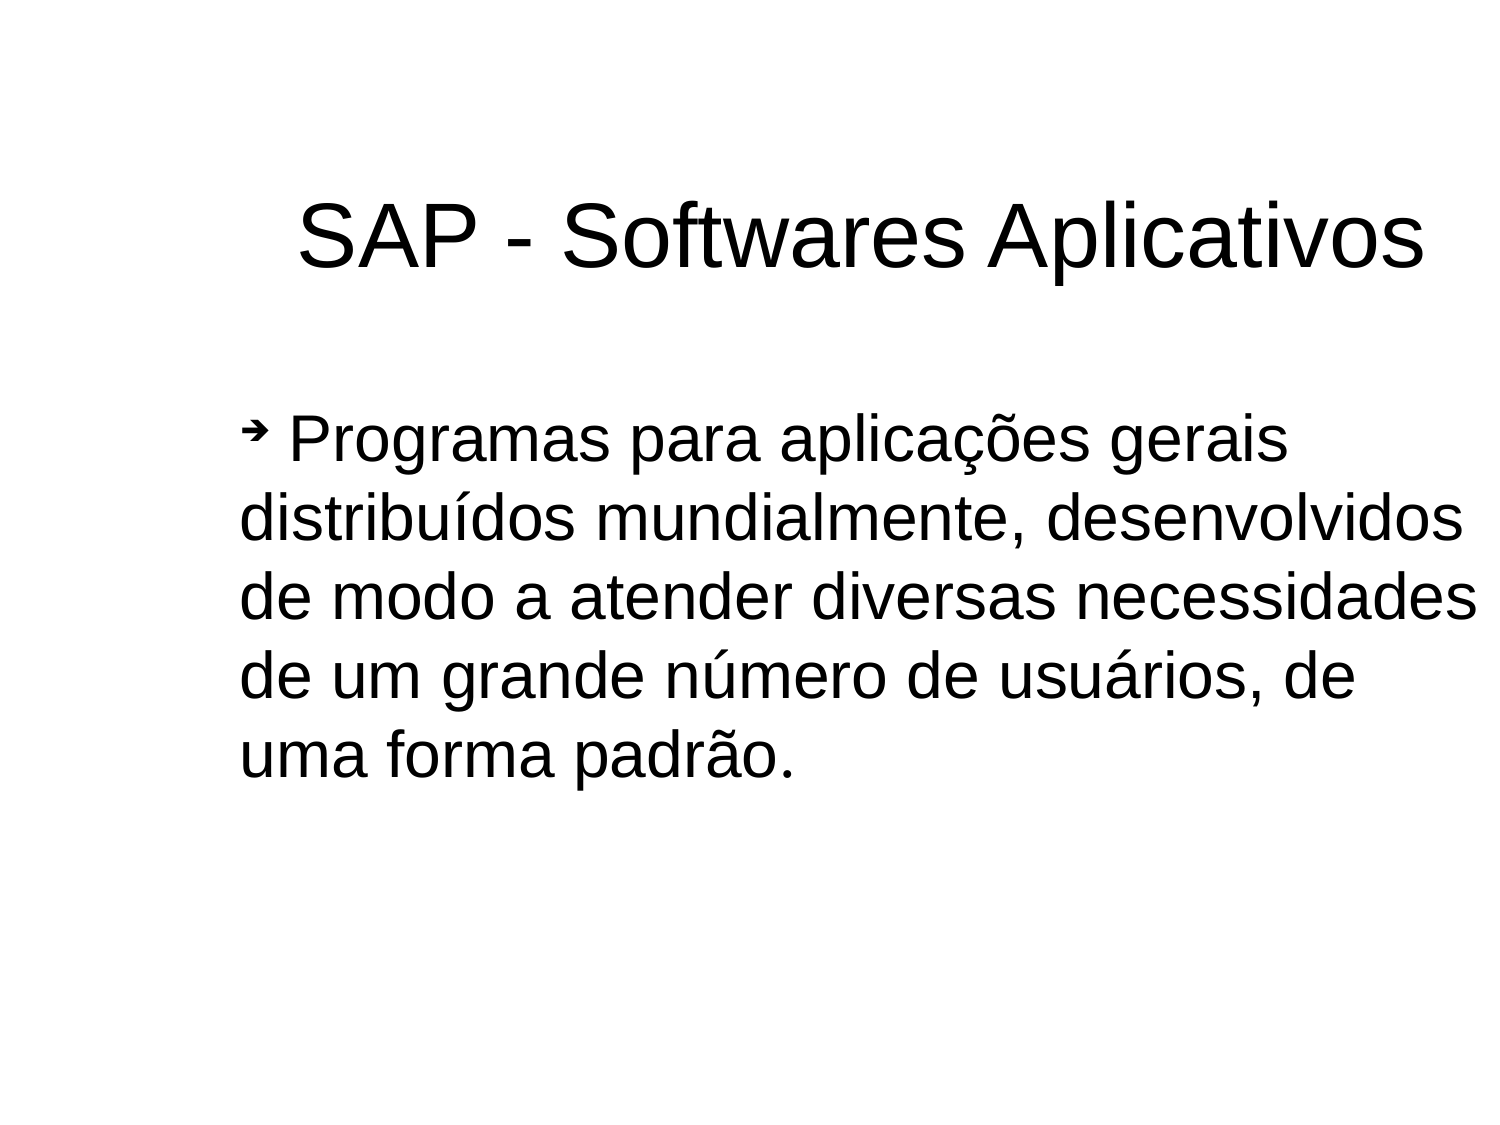

# SAP - Softwares Aplicativos
 Programas para aplicações gerais distribuídos mundialmente, desenvolvidos de modo a atender diversas necessidades de um grande número de usuários, de uma forma padrão.